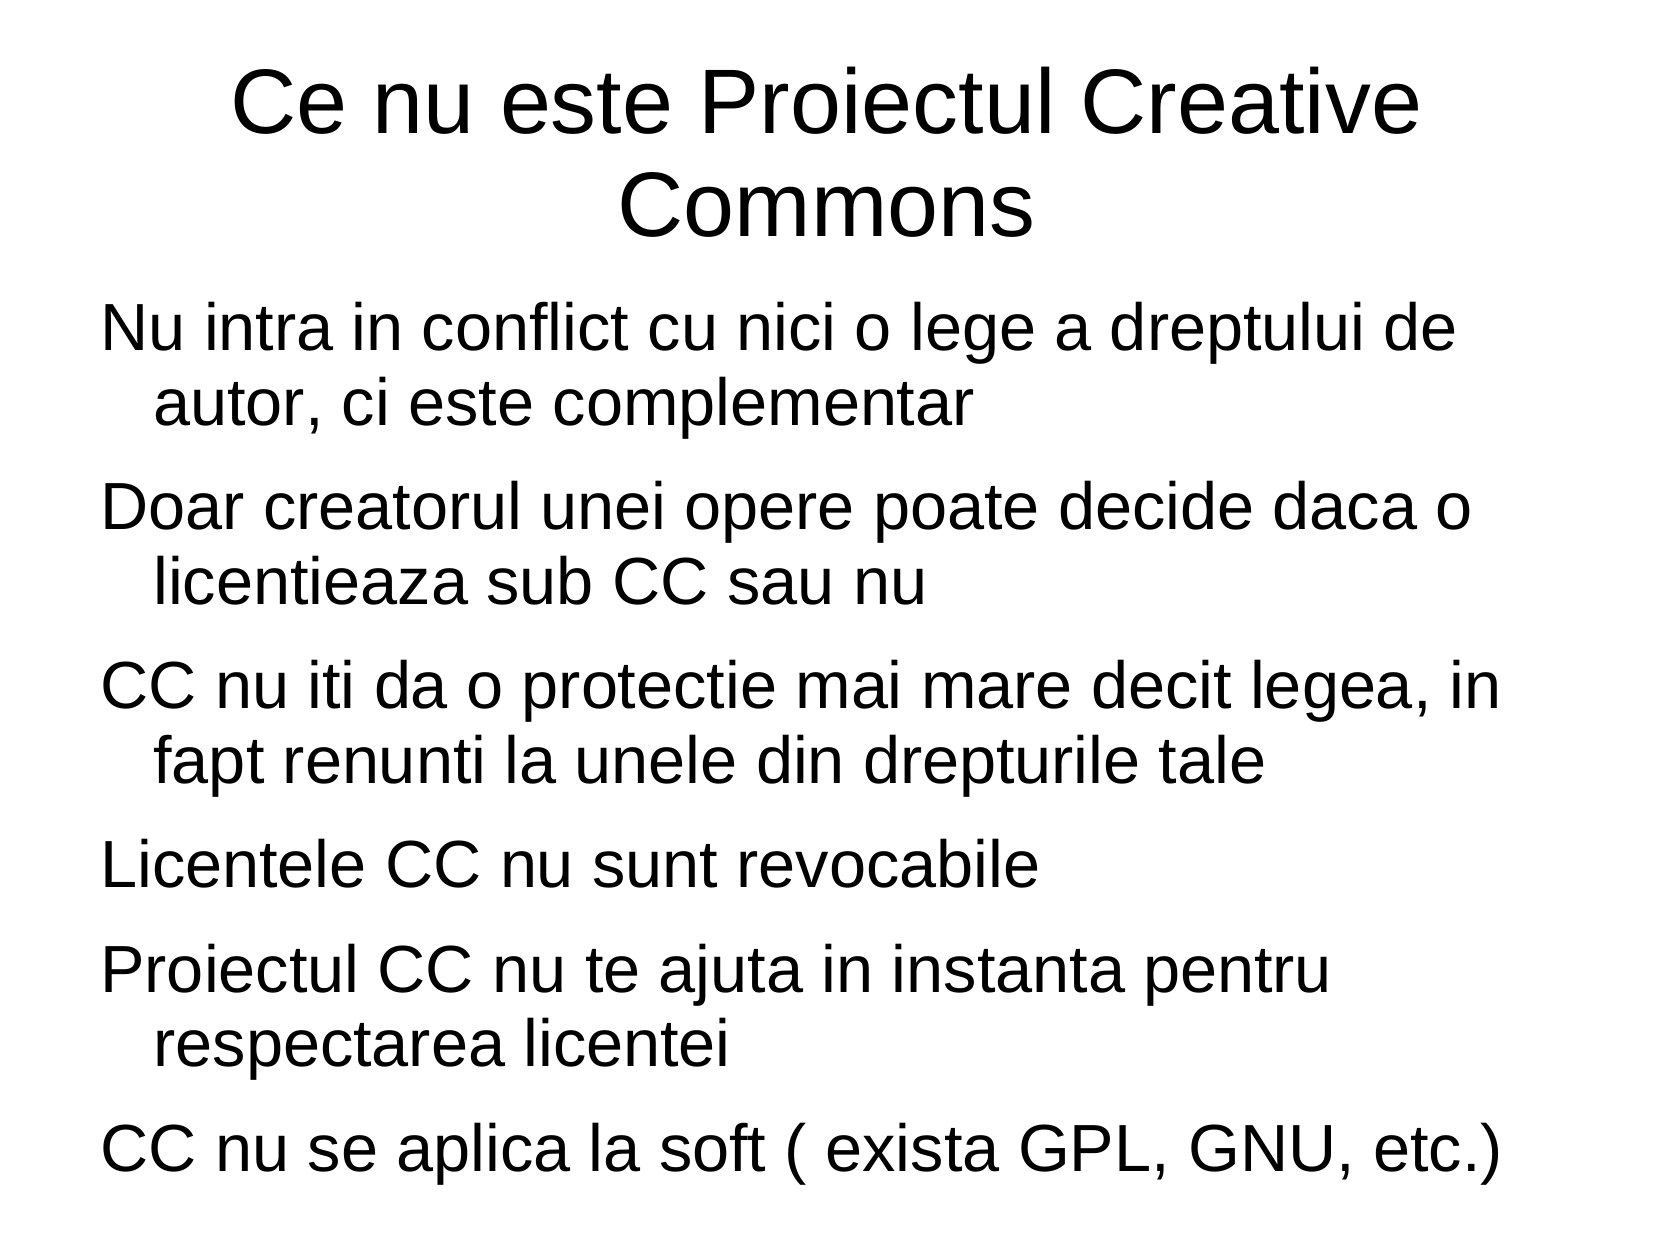

# Ce nu este Proiectul Creative Commons
Nu intra in conflict cu nici o lege a dreptului de autor, ci este complementar
Doar creatorul unei opere poate decide daca o licentieaza sub CC sau nu
CC nu iti da o protectie mai mare decit legea, in fapt renunti la unele din drepturile tale
Licentele CC nu sunt revocabile
Proiectul CC nu te ajuta in instanta pentru respectarea licentei
CC nu se aplica la soft ( exista GPL, GNU, etc.)